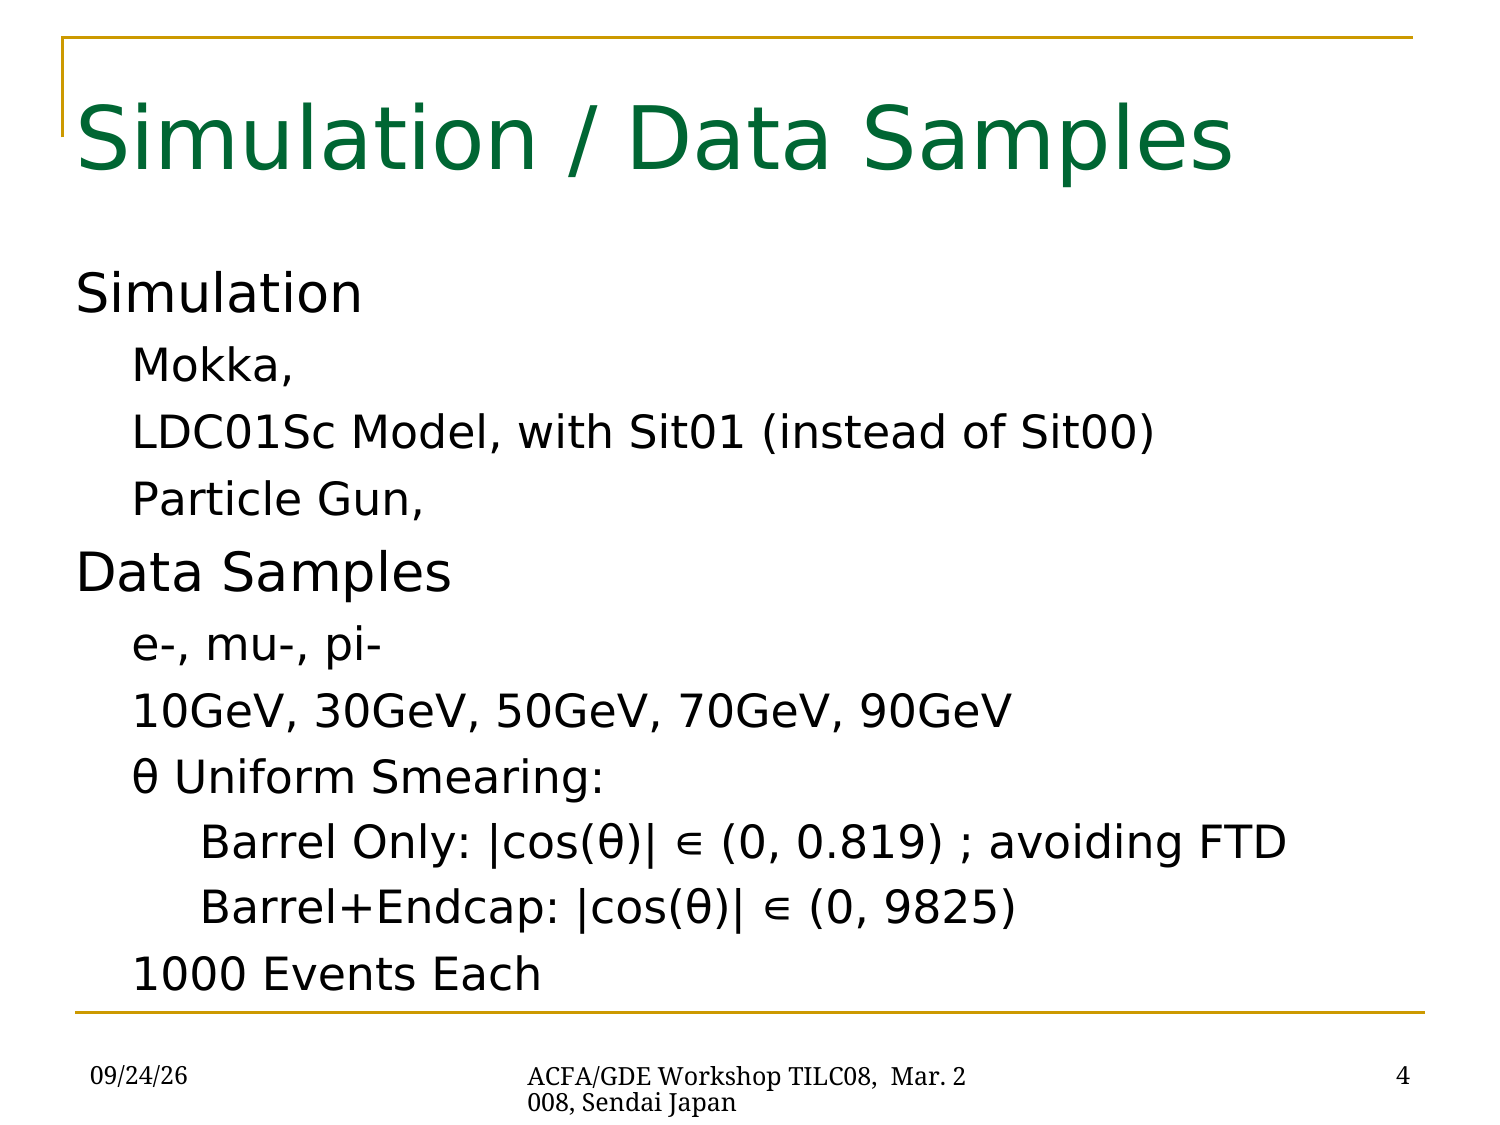

# Simulation / Data Samples
Simulation
Mokka,
LDC01Sc Model, with Sit01 (instead of Sit00)
Particle Gun,
Data Samples
e-, mu-, pi-
10GeV, 30GeV, 50GeV, 70GeV, 90GeV
θ Uniform Smearing:
 Barrel Only: |cos(θ)| ∊ (0, 0.819) ; avoiding FTD
 Barrel+Endcap: |cos(θ)| ∊ (0, 9825)
1000 Events Each
4
ACFA/GDE Workshop TILC08, Mar. 2008, Sendai Japan